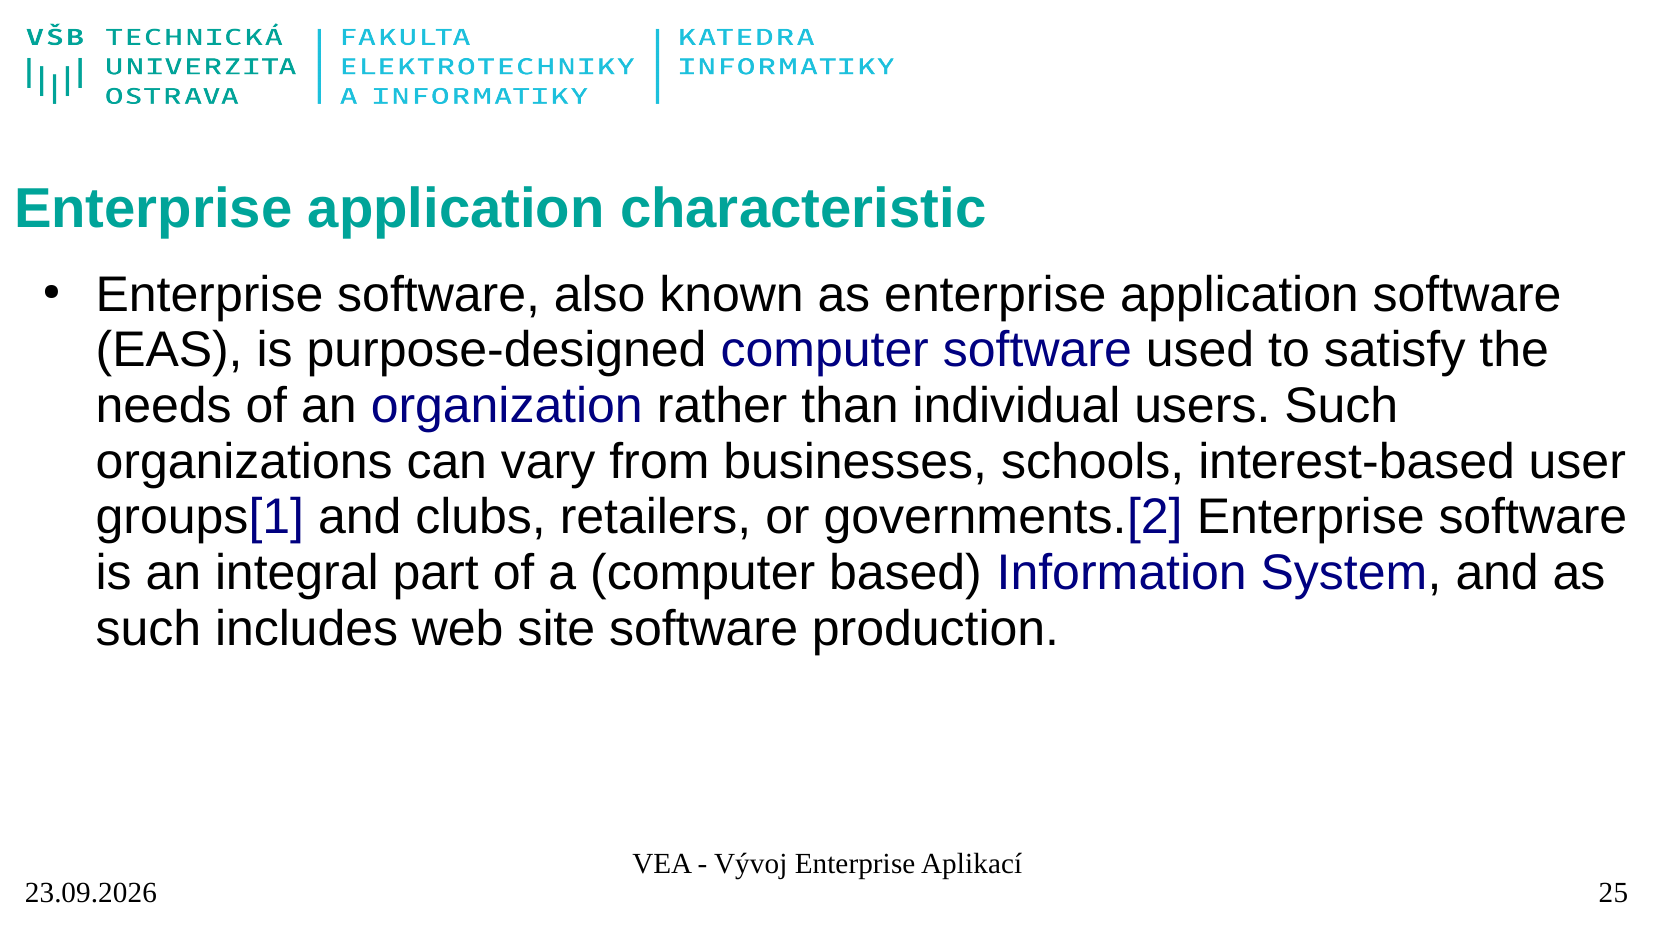

Enterprise application characteristic
# Enterprise software, also known as enterprise application software (EAS), is purpose-designed computer software used to satisfy the needs of an organization rather than individual users. Such organizations can vary from businesses, schools, interest-based user groups[1] and clubs, retailers, or governments.[2] Enterprise software is an integral part of a (computer based) Information System, and as such includes web site software production.
VEA - Vývoj Enterprise Aplikací
25